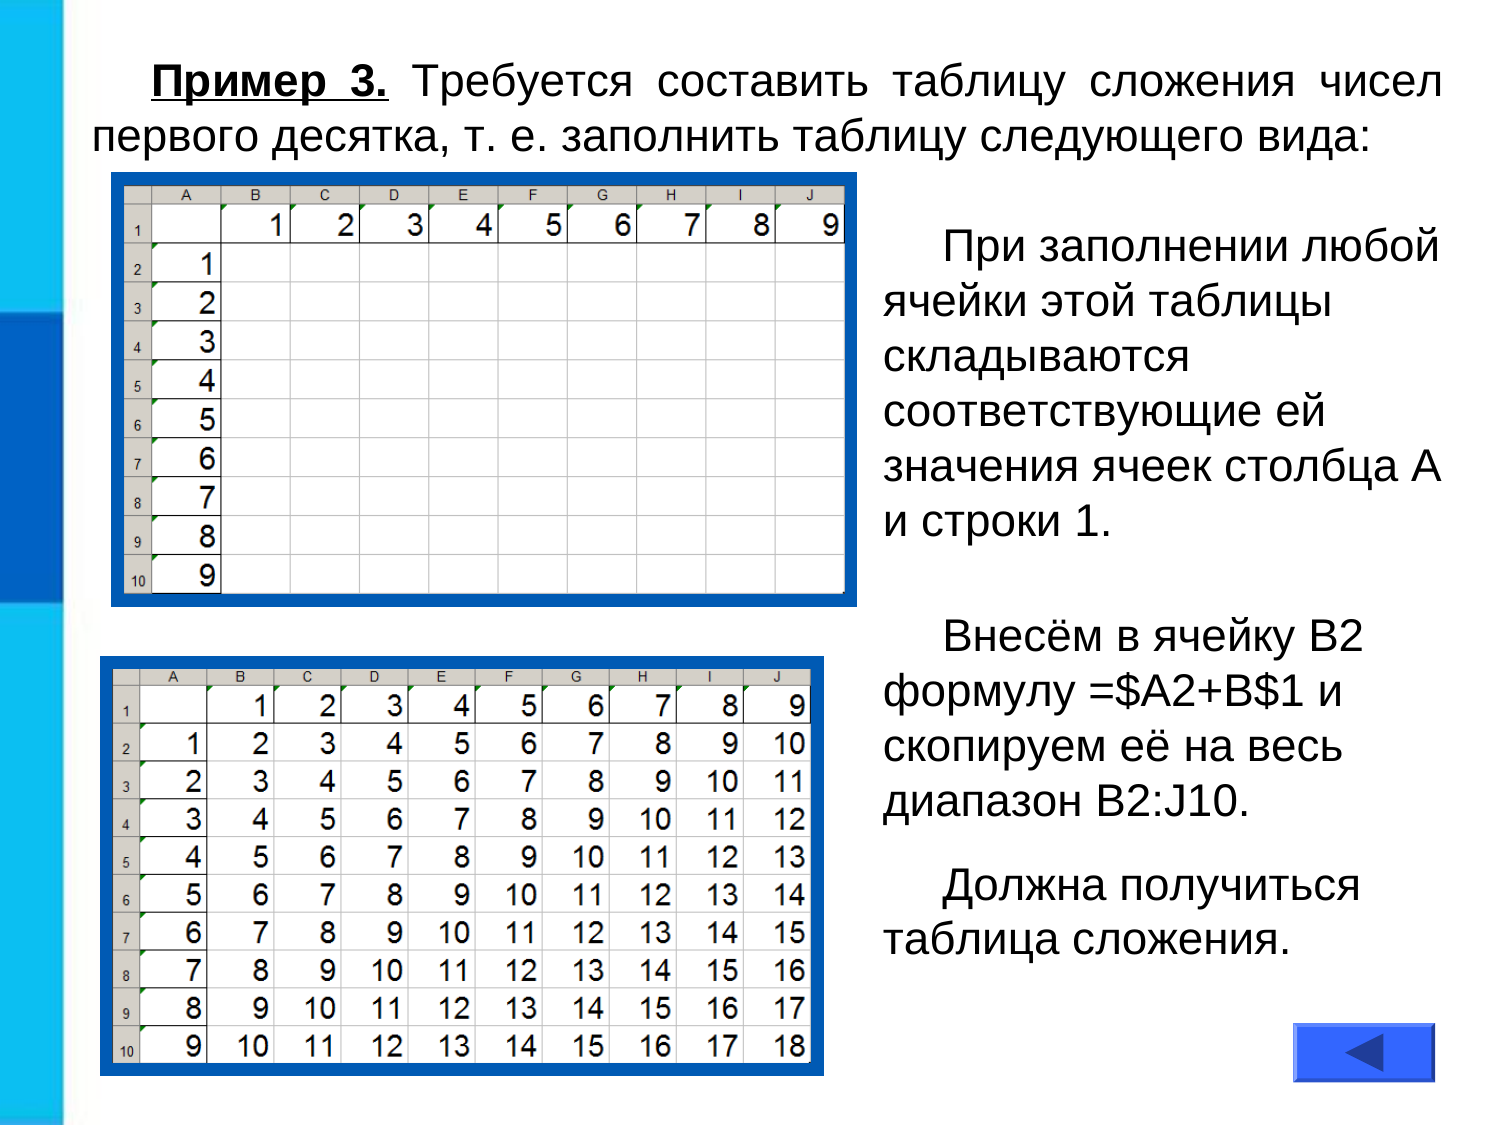

Пример 3. Требуется составить таблицу сложения чисел первого десятка, т. е. заполнить таблицу следующего вида:
При заполнении любой ячейки этой таблицы складываются соответствующие ей значения ячеек столбца А и строки 1.
Внесём в ячейку В2 формулу =$A2+B$1 и скопируем её на весь диапазон В2:J10.
Должна получиться таблица сложения.